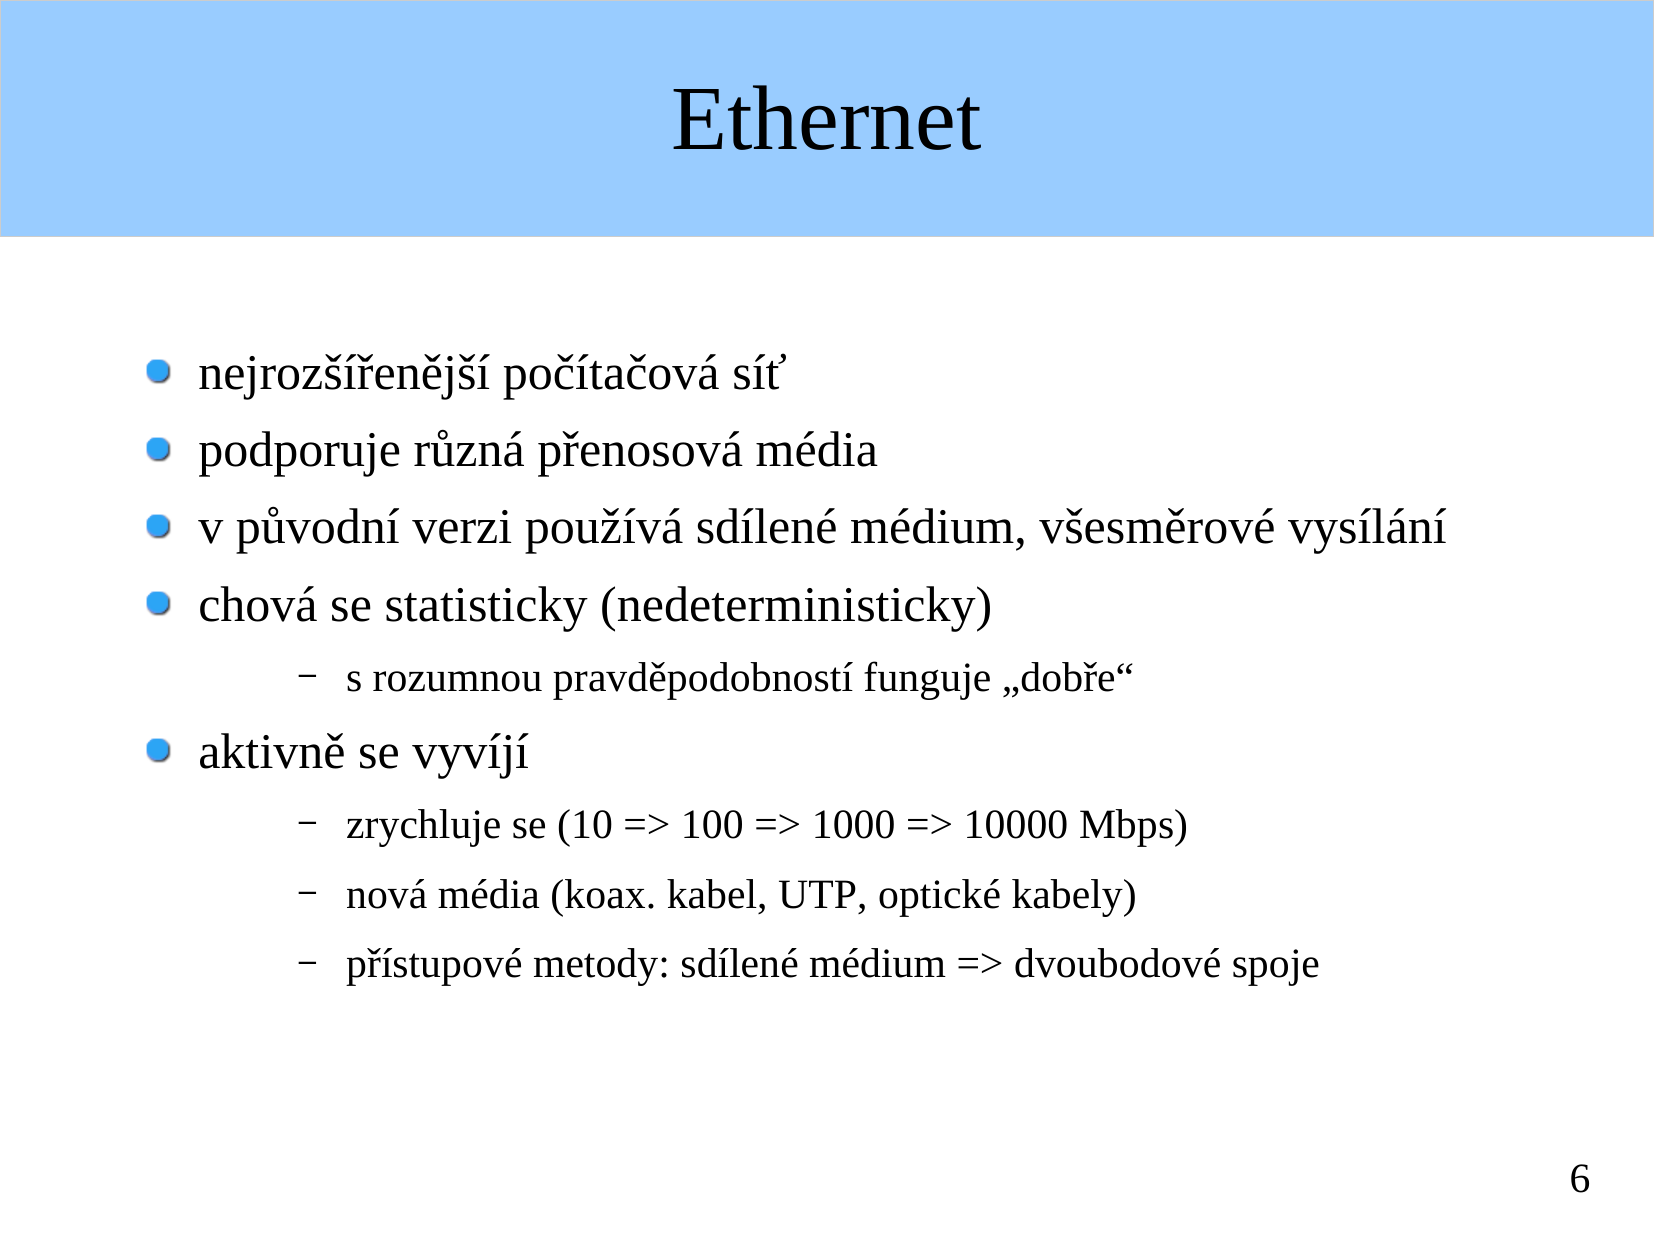

# Ethernet
nejrozšířenější počítačová síť
podporuje různá přenosová média
v původní verzi používá sdílené médium, všesměrové vysílání
chová se statisticky (nedeterministicky)
s rozumnou pravděpodobností funguje „dobře“
aktivně se vyvíjí
zrychluje se (10 => 100 => 1000 => 10000 Mbps)
nová média (koax. kabel, UTP, optické kabely)
přístupové metody: sdílené médium => dvoubodové spoje